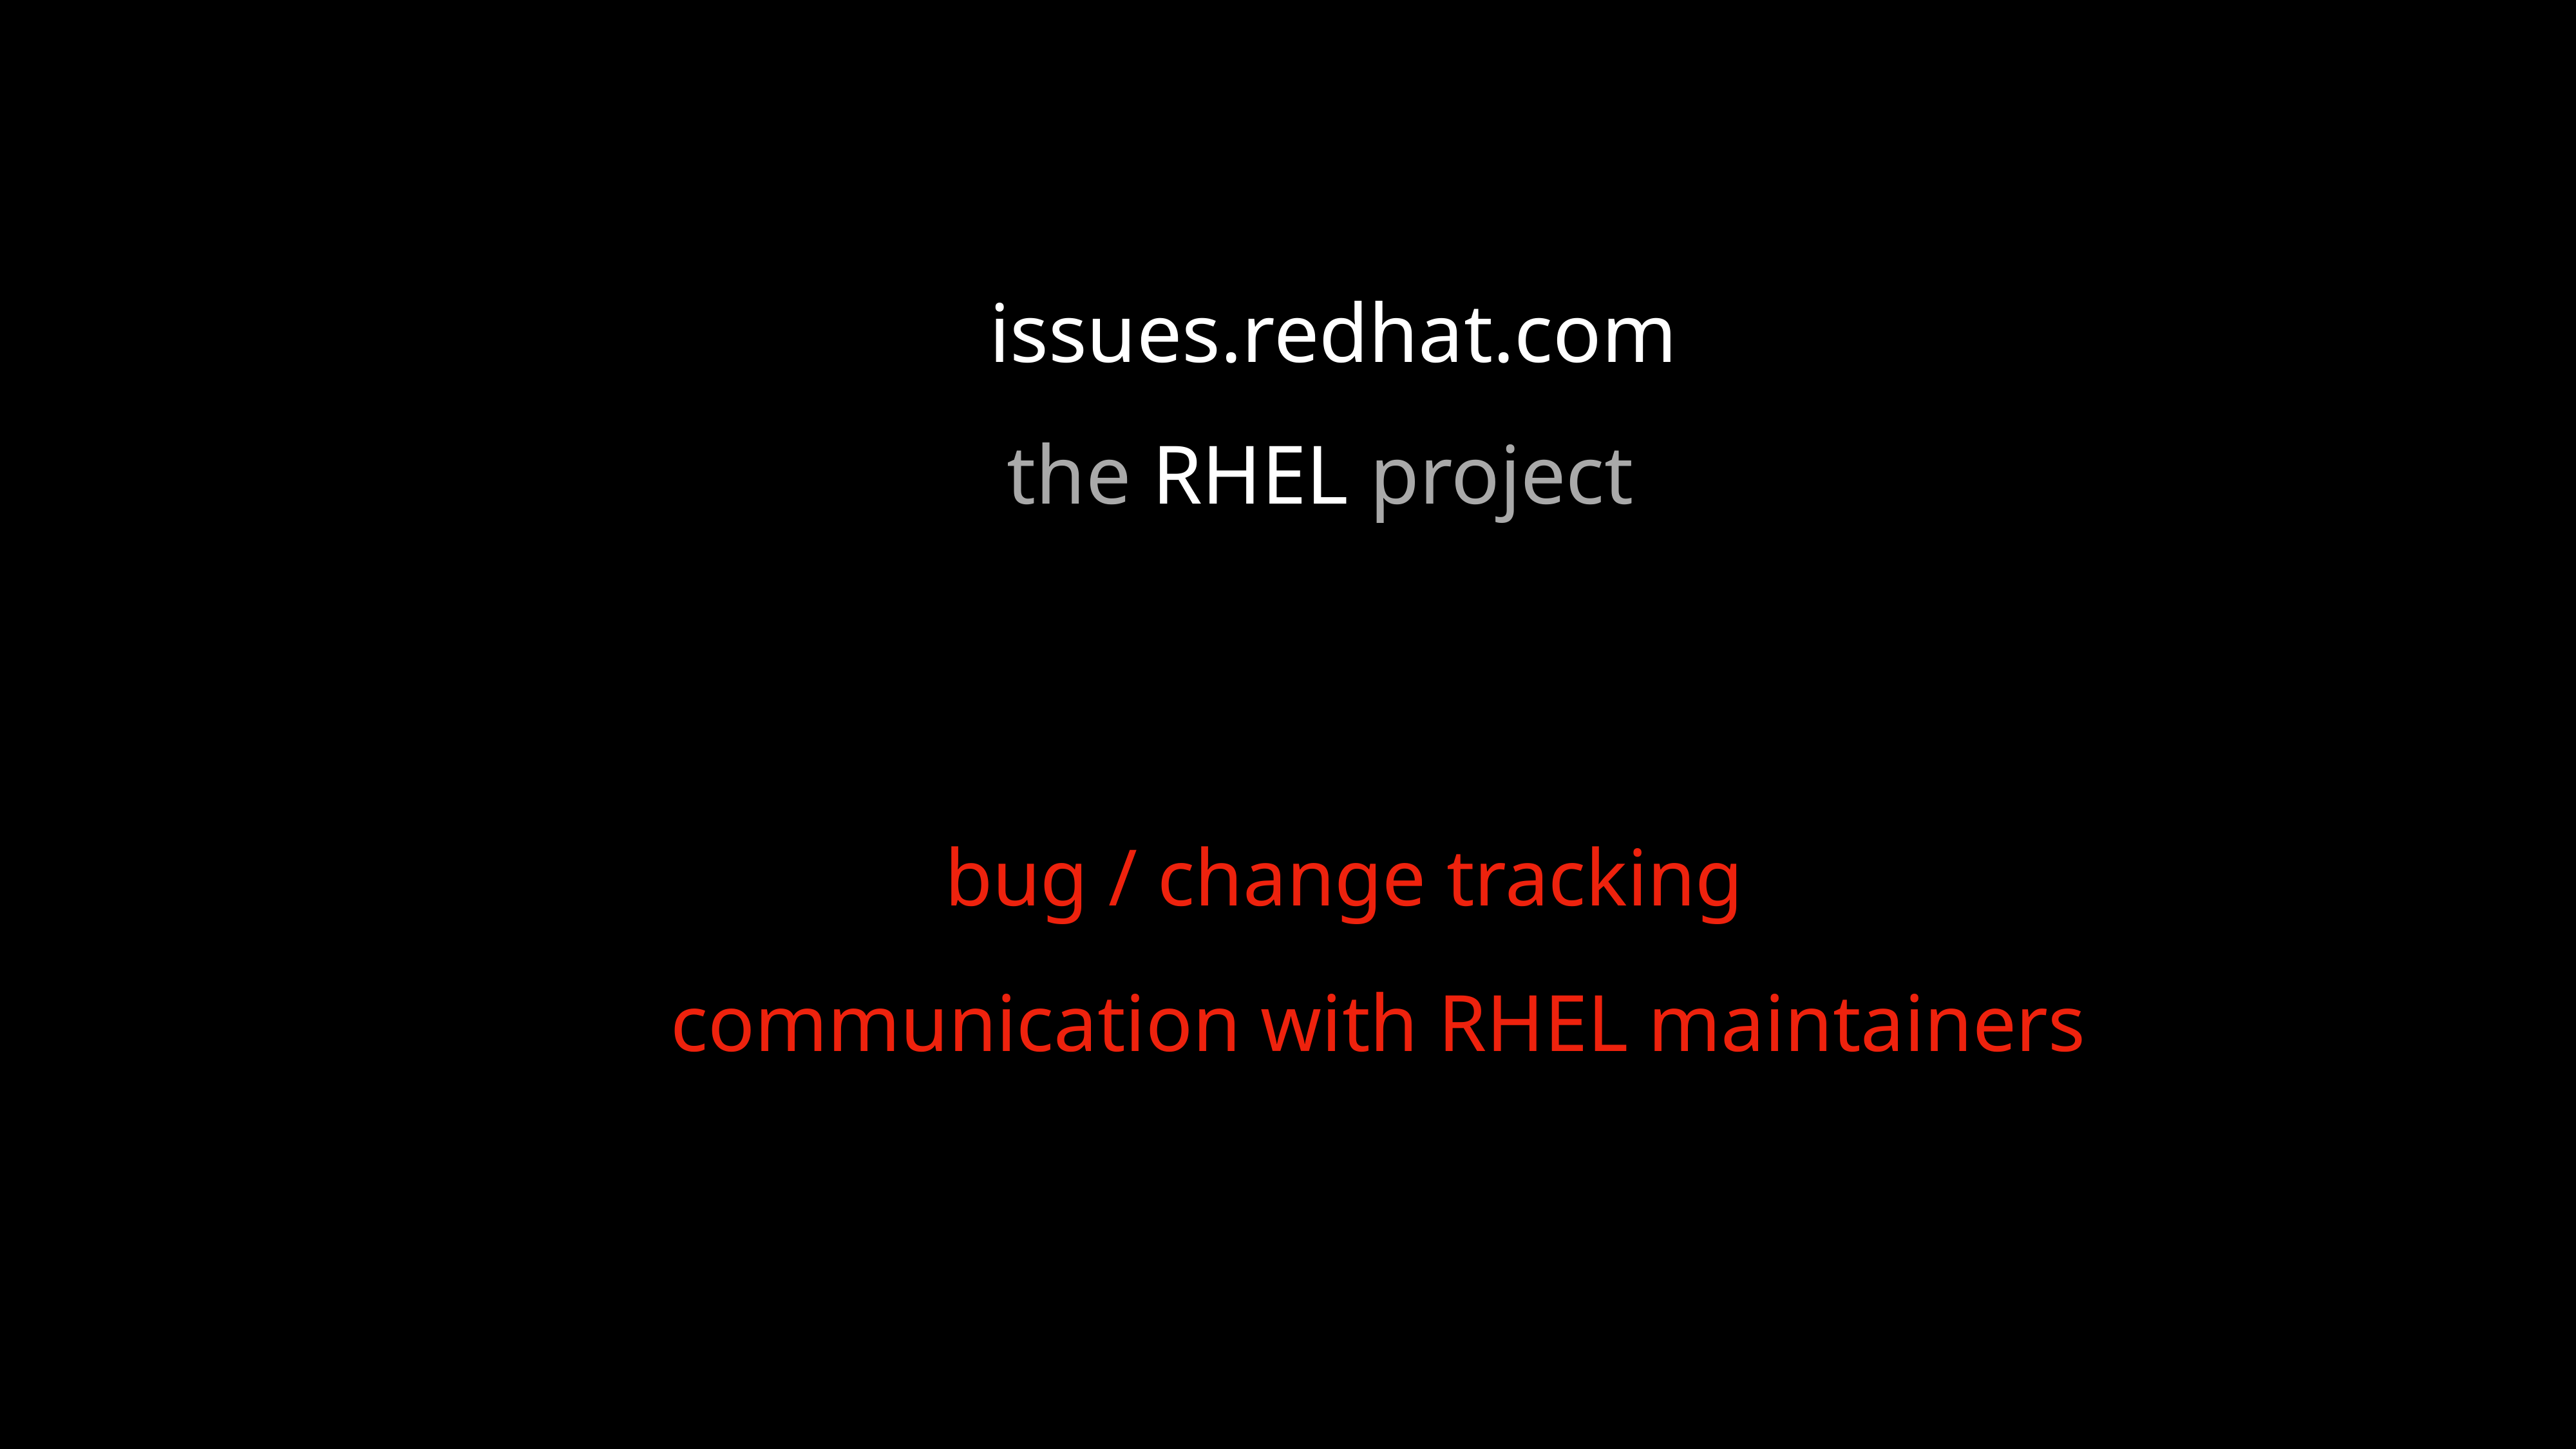

issues.redhat.com
the RHEL project
bug / change tracking
communication with RHEL maintainers